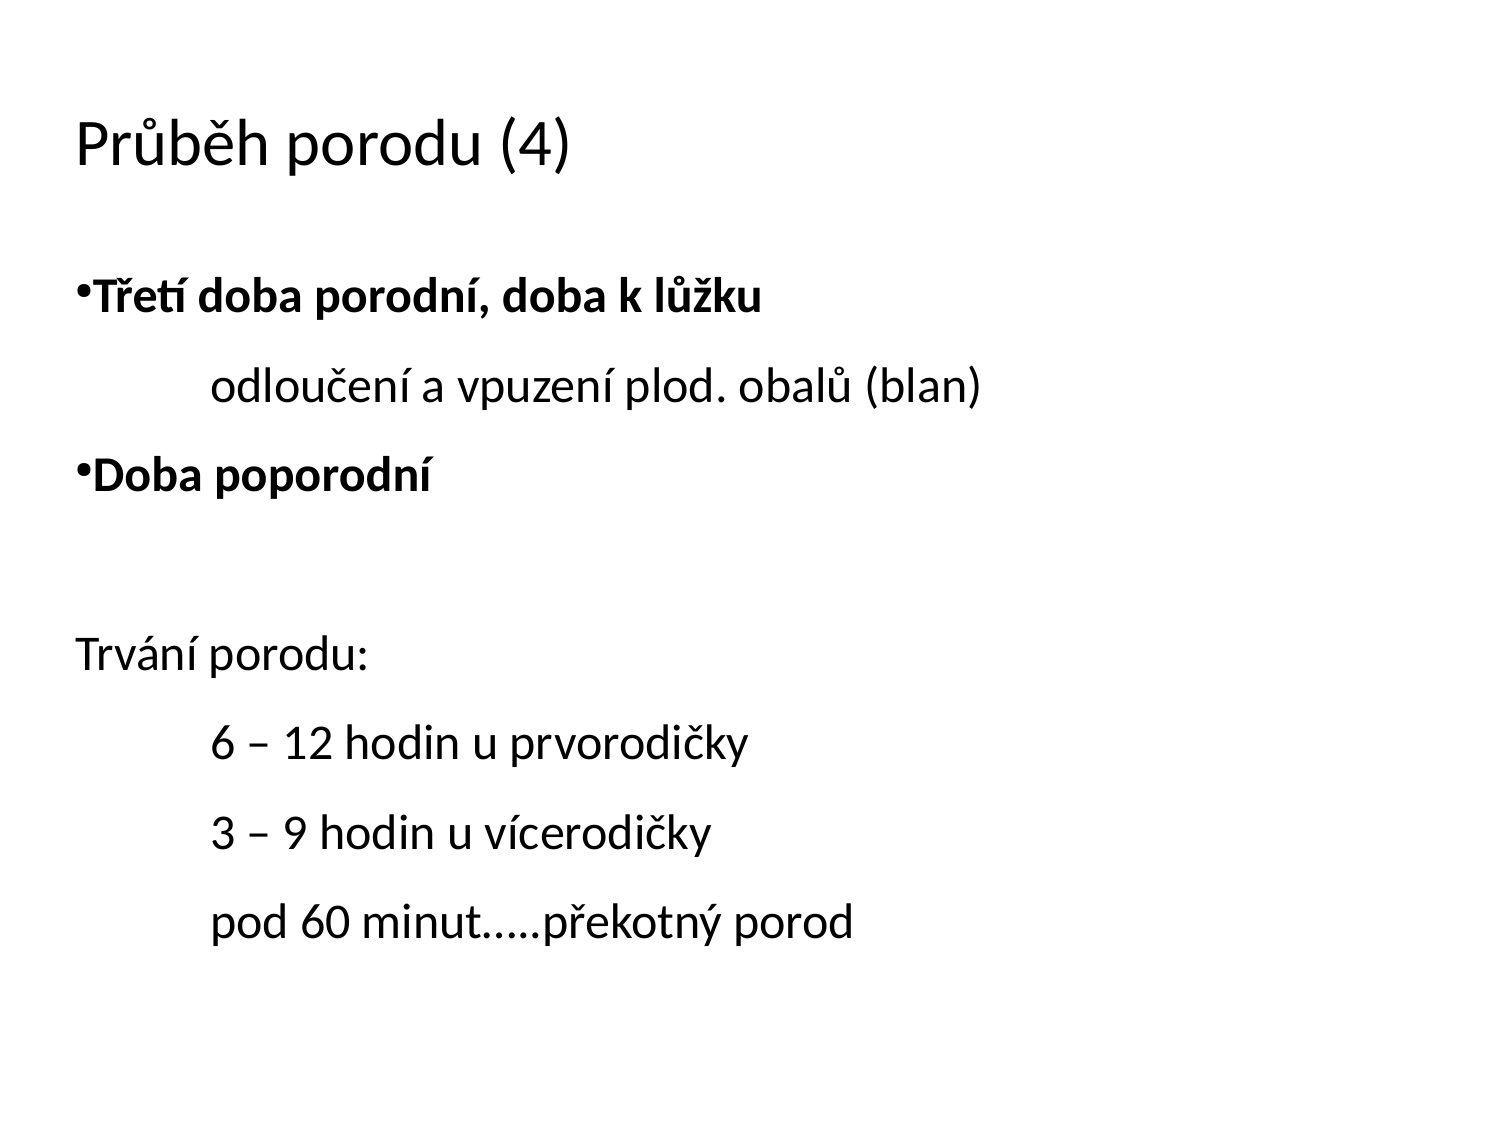

# Průběh porodu (4)
Třetí doba porodní, doba k lůžku
 odloučení a vpuzení plod. obalů (blan)
Doba poporodní
Trvání porodu:
 6 – 12 hodin u prvorodičky
 3 – 9 hodin u vícerodičky
 pod 60 minut…..překotný porod